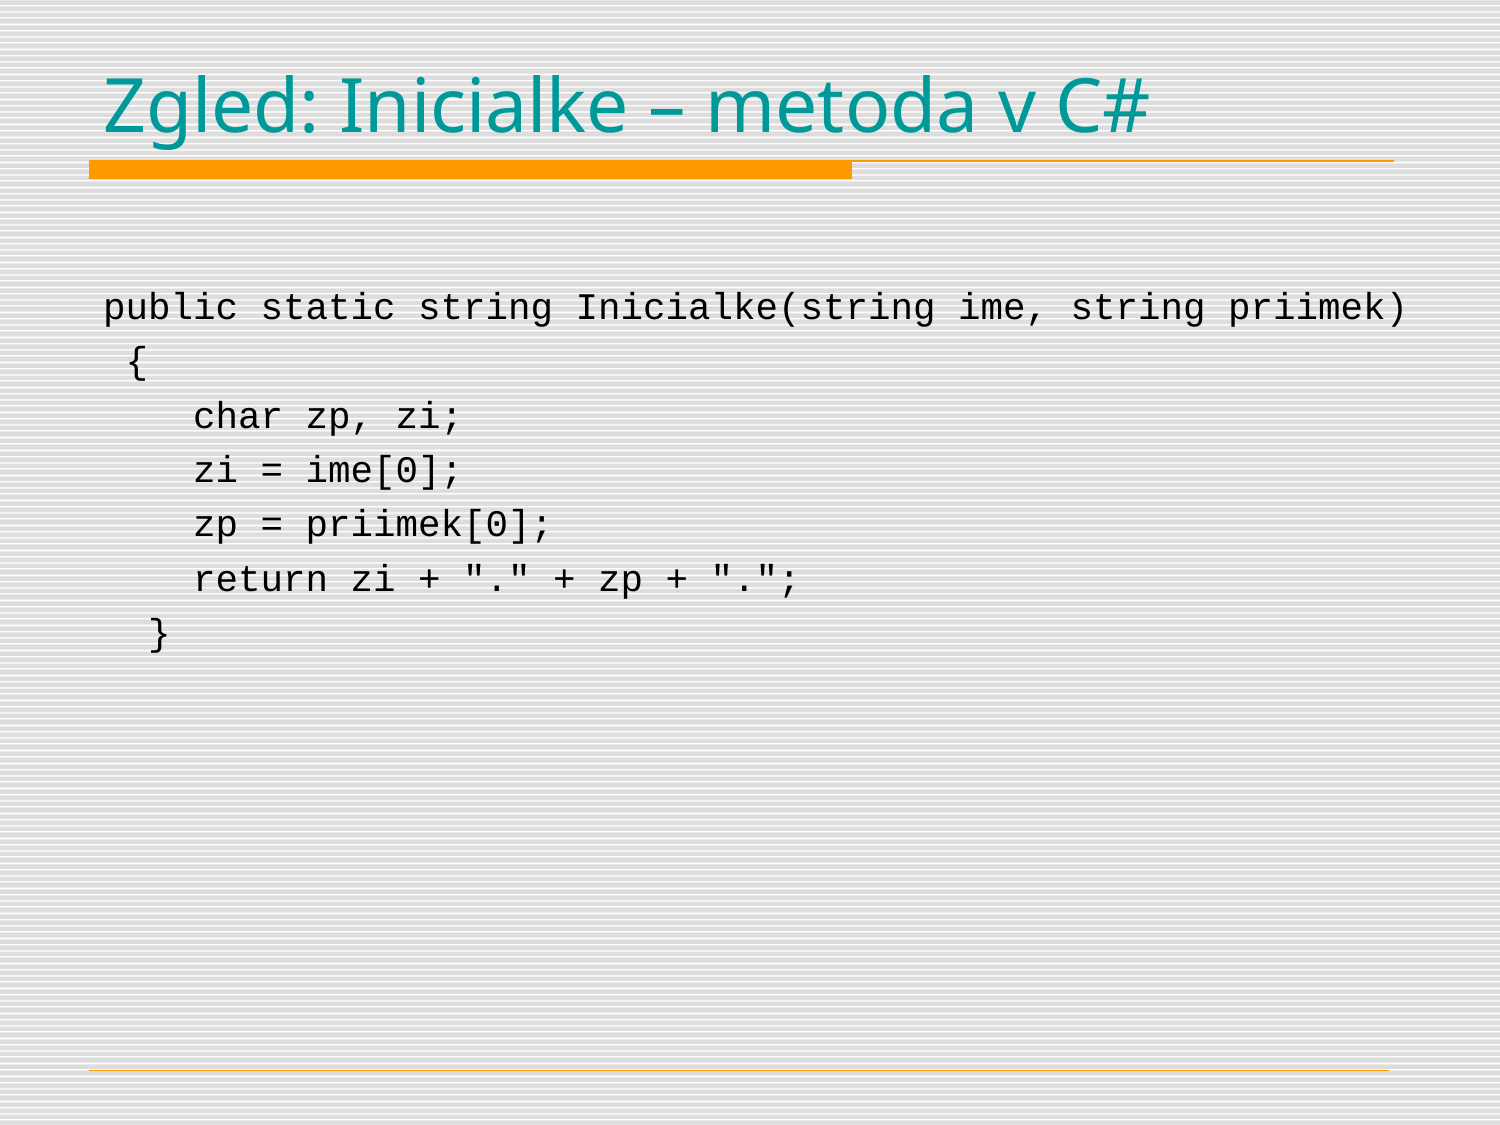

# Zgled: Inicialke – metoda v C#
public static string Inicialke(string ime, string priimek)
 {
 char zp, zi;
 zi = ime[0];
 zp = priimek[0];
 return zi + "." + zp + ".";
 }